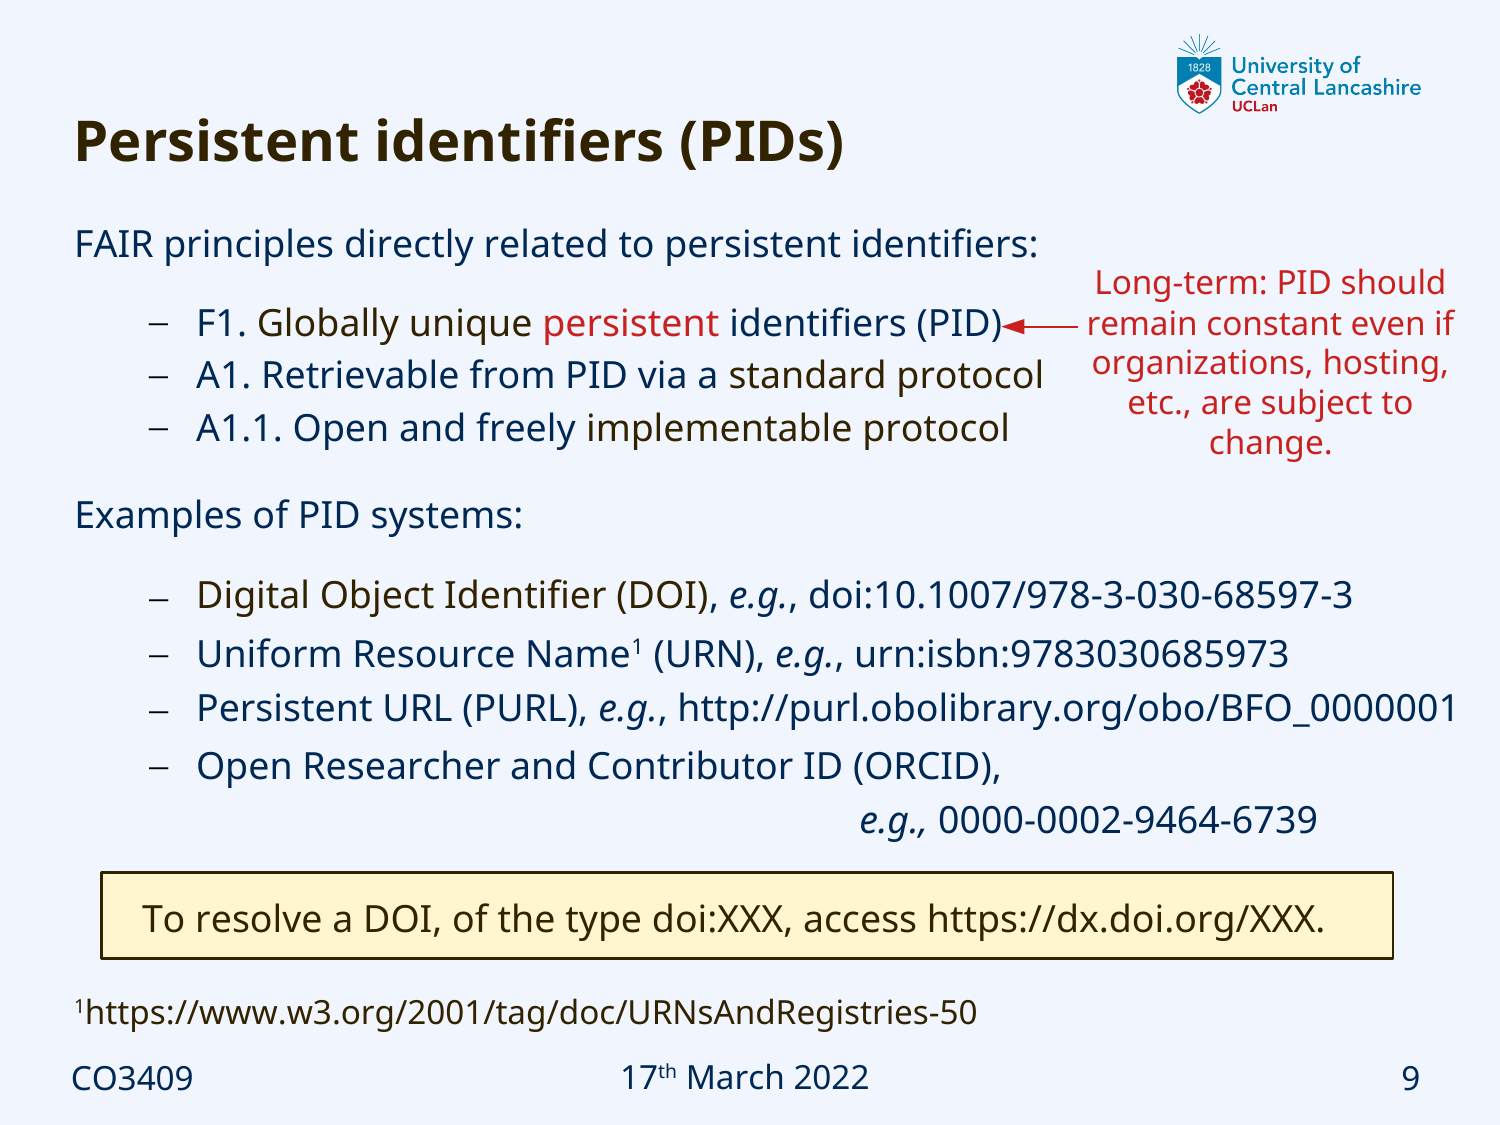

# Persistent identifiers (PIDs)
FAIR principles directly related to persistent identifiers:
F1. Globally unique persistent identifiers (PID)
A1. Retrievable from PID via a standard protocol
A1.1. Open and freely implementable protocol
Long-term: PID should remain constant even if organizations, hosting, etc., are subject to change.
Examples of PID systems:
Digital Object Identifier (DOI), e.g., doi:10.1007/978-3-030-68597-3
Uniform Resource Name1 (URN), e.g., urn:isbn:9783030685973
Persistent URL (PURL), e.g., http://purl.obolibrary.org/obo/BFO_0000001
Open Researcher and Contributor ID (ORCID),
									e.g., 0000-0002-9464-6739
To resolve a DOI, of the type doi:XXX, access https://dx.doi.org/XXX.
1https://www.w3.org/2001/tag/doc/URNsAndRegistries-50